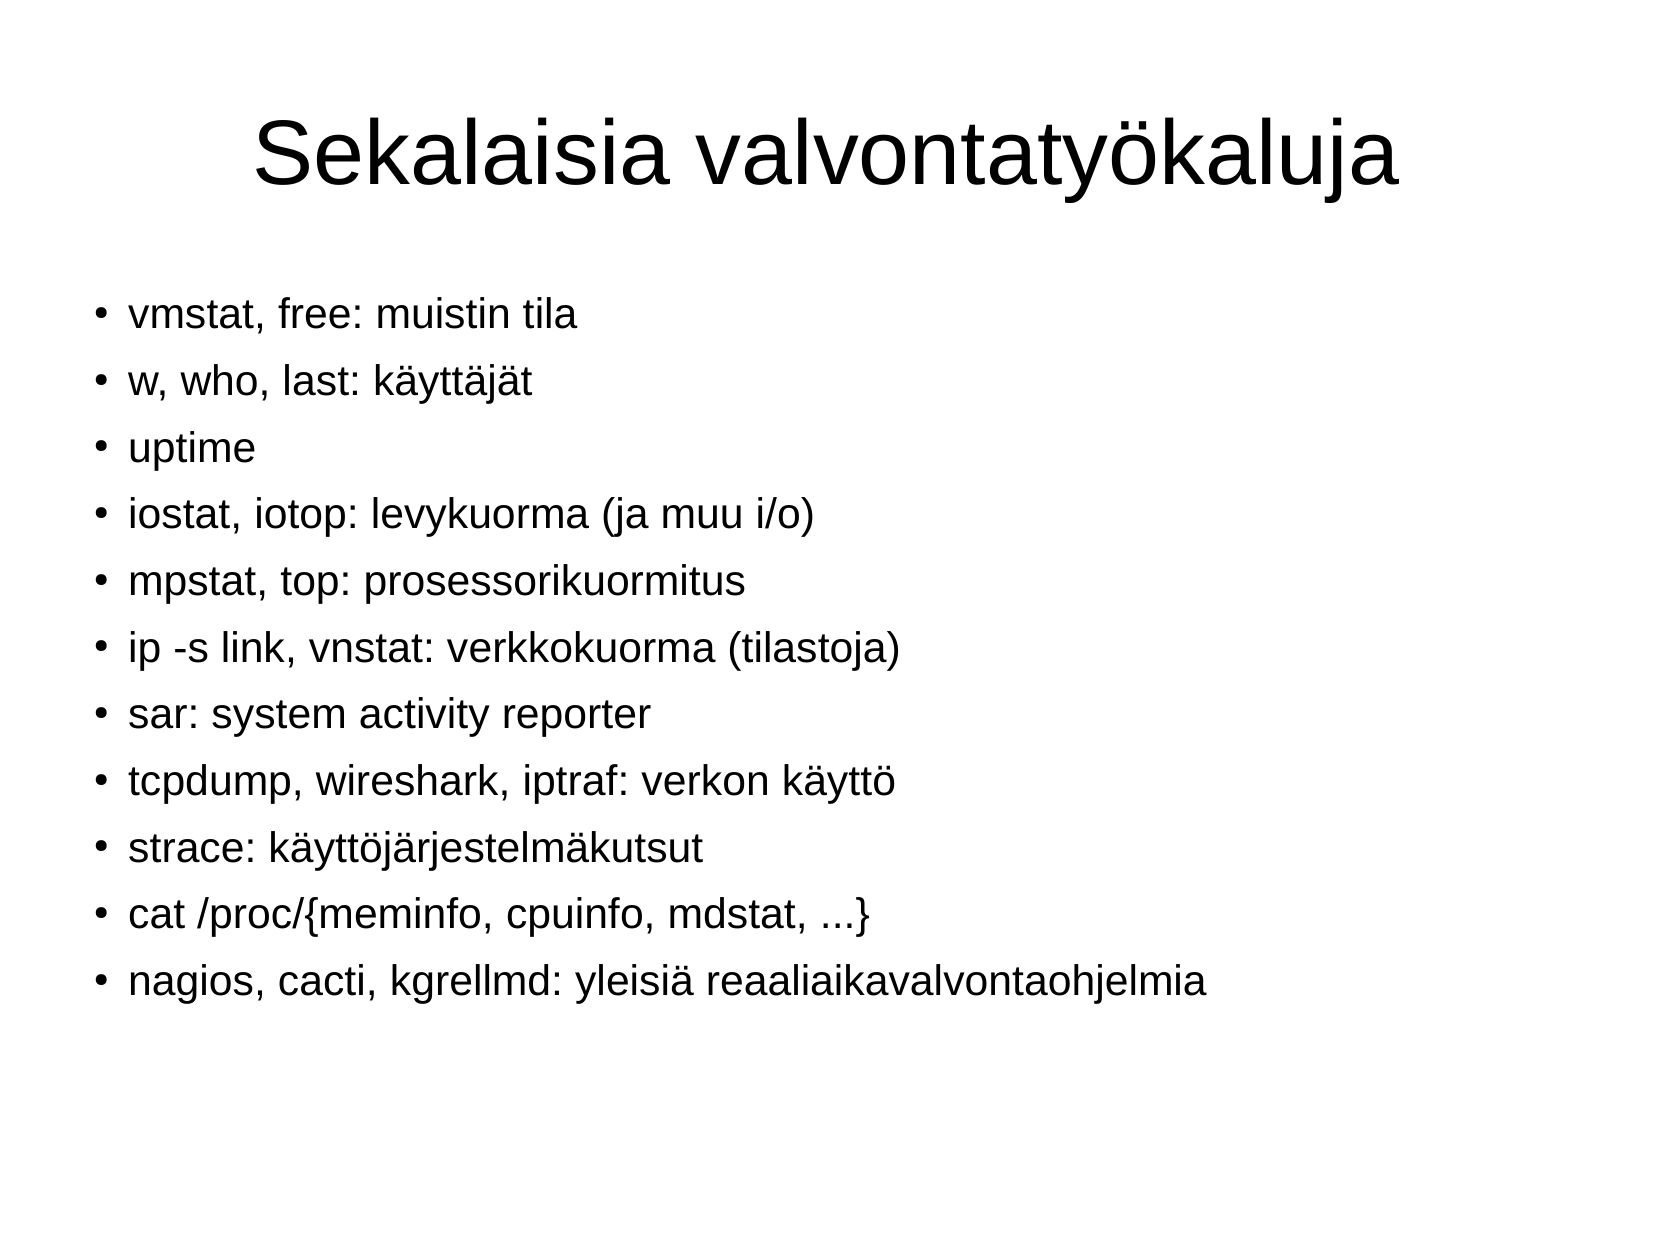

# Sekalaisia valvontatyökaluja
vmstat, free: muistin tila
w, who, last: käyttäjät
uptime
iostat, iotop: levykuorma (ja muu i/o)
mpstat, top: prosessorikuormitus
ip -s link, vnstat: verkkokuorma (tilastoja)
sar: system activity reporter
tcpdump, wireshark, iptraf: verkon käyttö
strace: käyttöjärjestelmäkutsut
cat /proc/{meminfo, cpuinfo, mdstat, ...}
nagios, cacti, kgrellmd: yleisiä reaaliaikavalvontaohjelmia